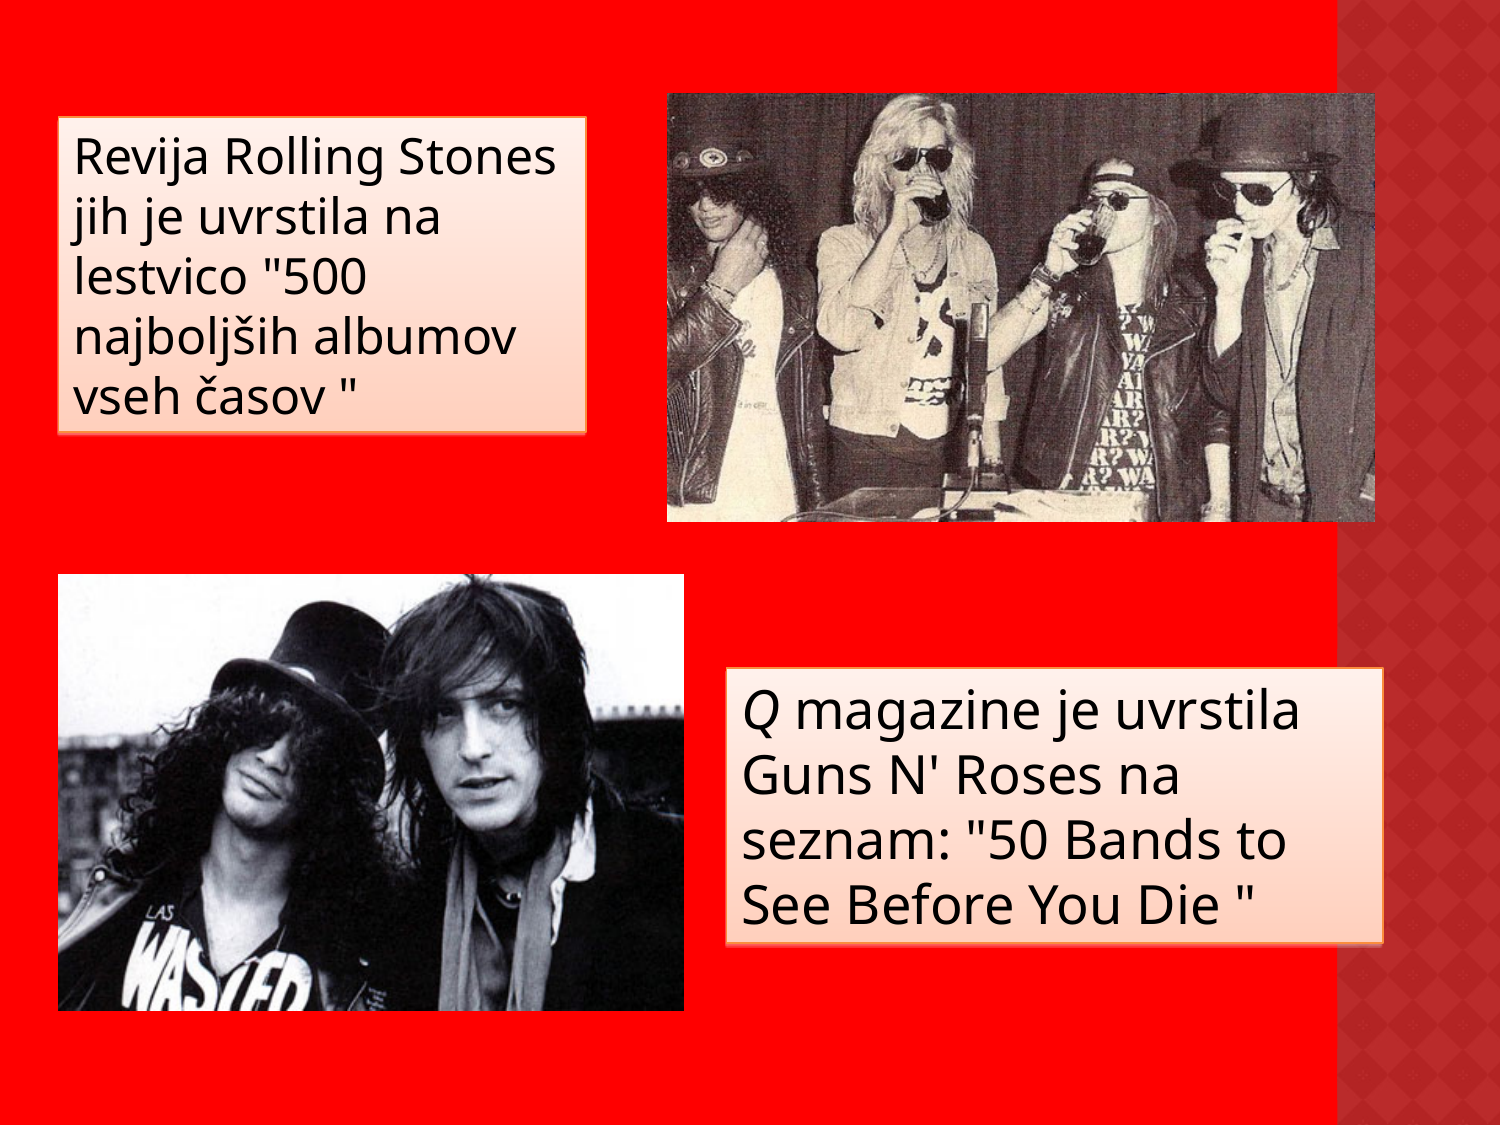

Revija Rolling Stones jih je uvrstila na lestvico "500 najboljših albumov vseh časov "
Q magazine je uvrstila Guns N' Roses na seznam: "50 Bands to See Before You Die "